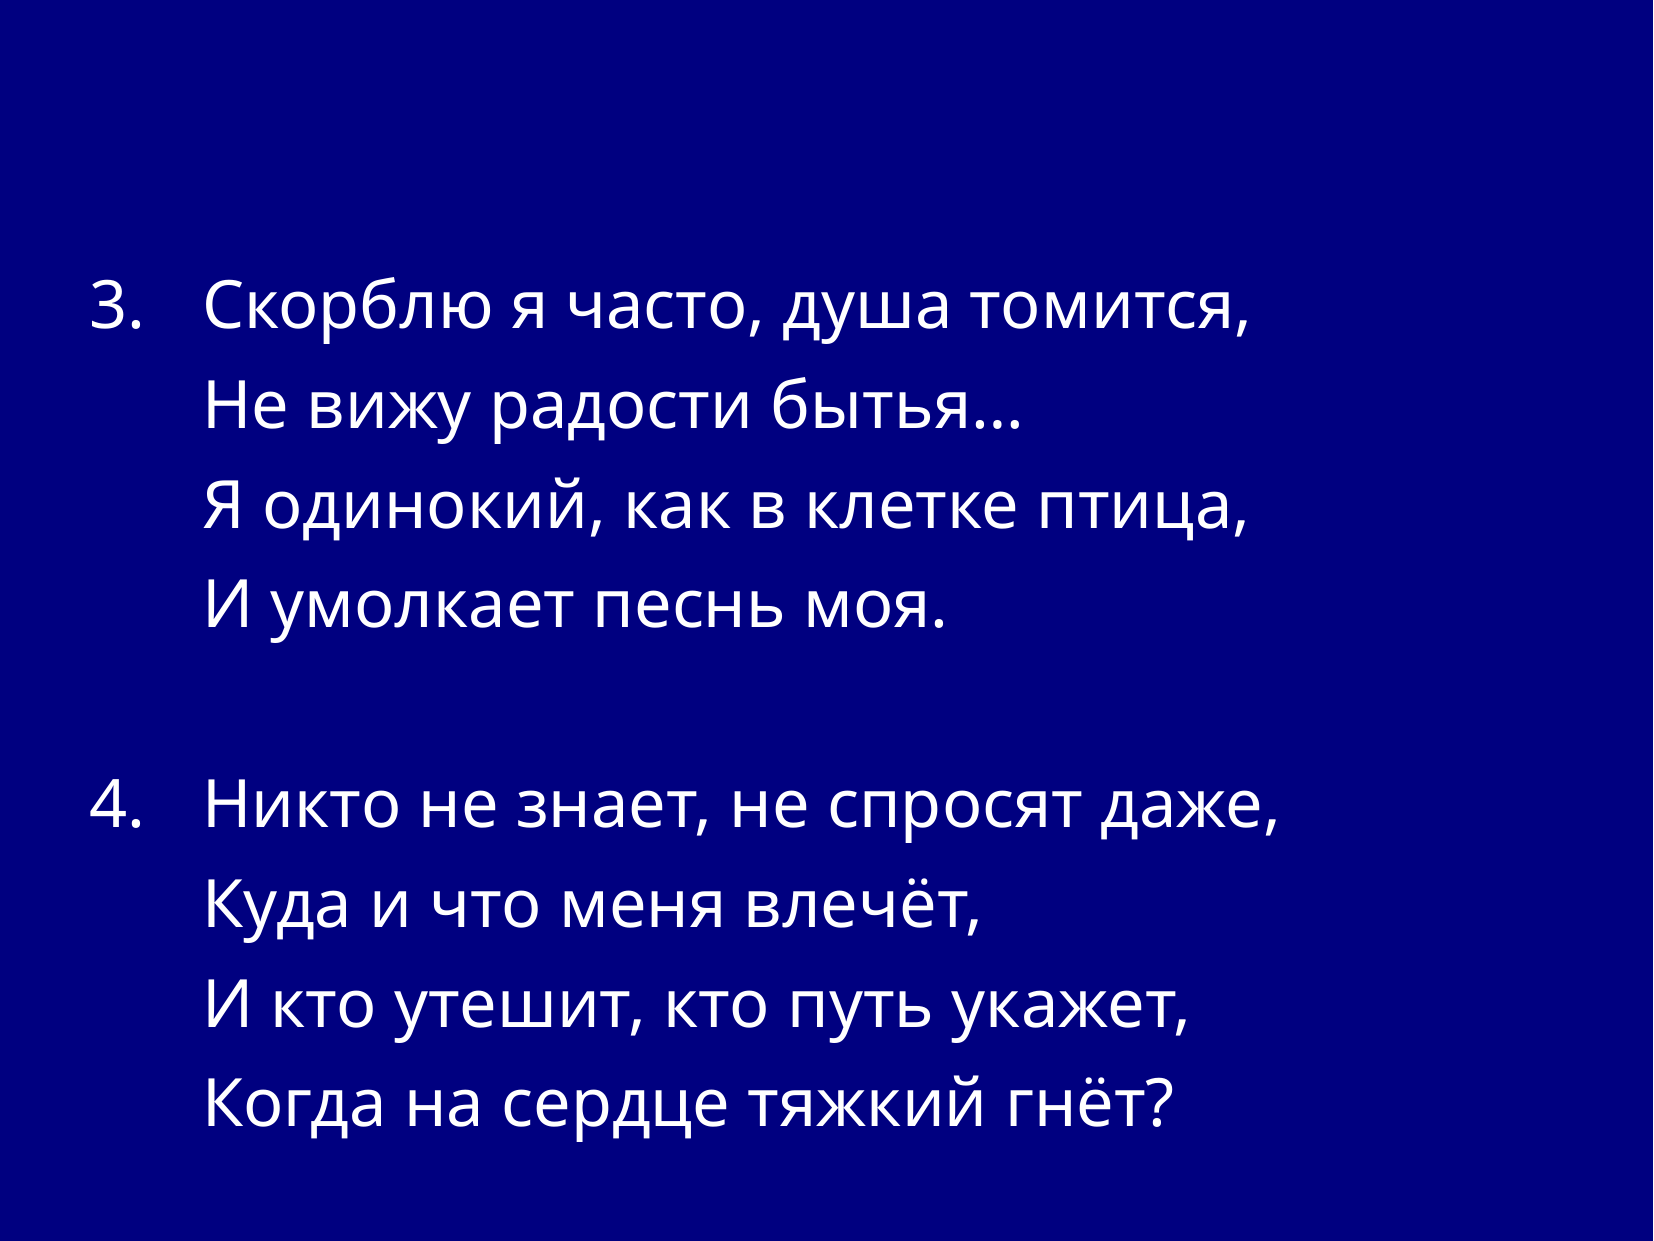

3.	Скорблю я часто, душа томится,
	Не вижу радости бытья…
	Я одинокий, как в клетке птица,
	И умолкает песнь моя.
4.	Никто не знает, не спросят даже,
	Куда и что меня влечёт,
	И кто утешит, кто путь укажет,
	Когда на сердце тяжкий гнёт?